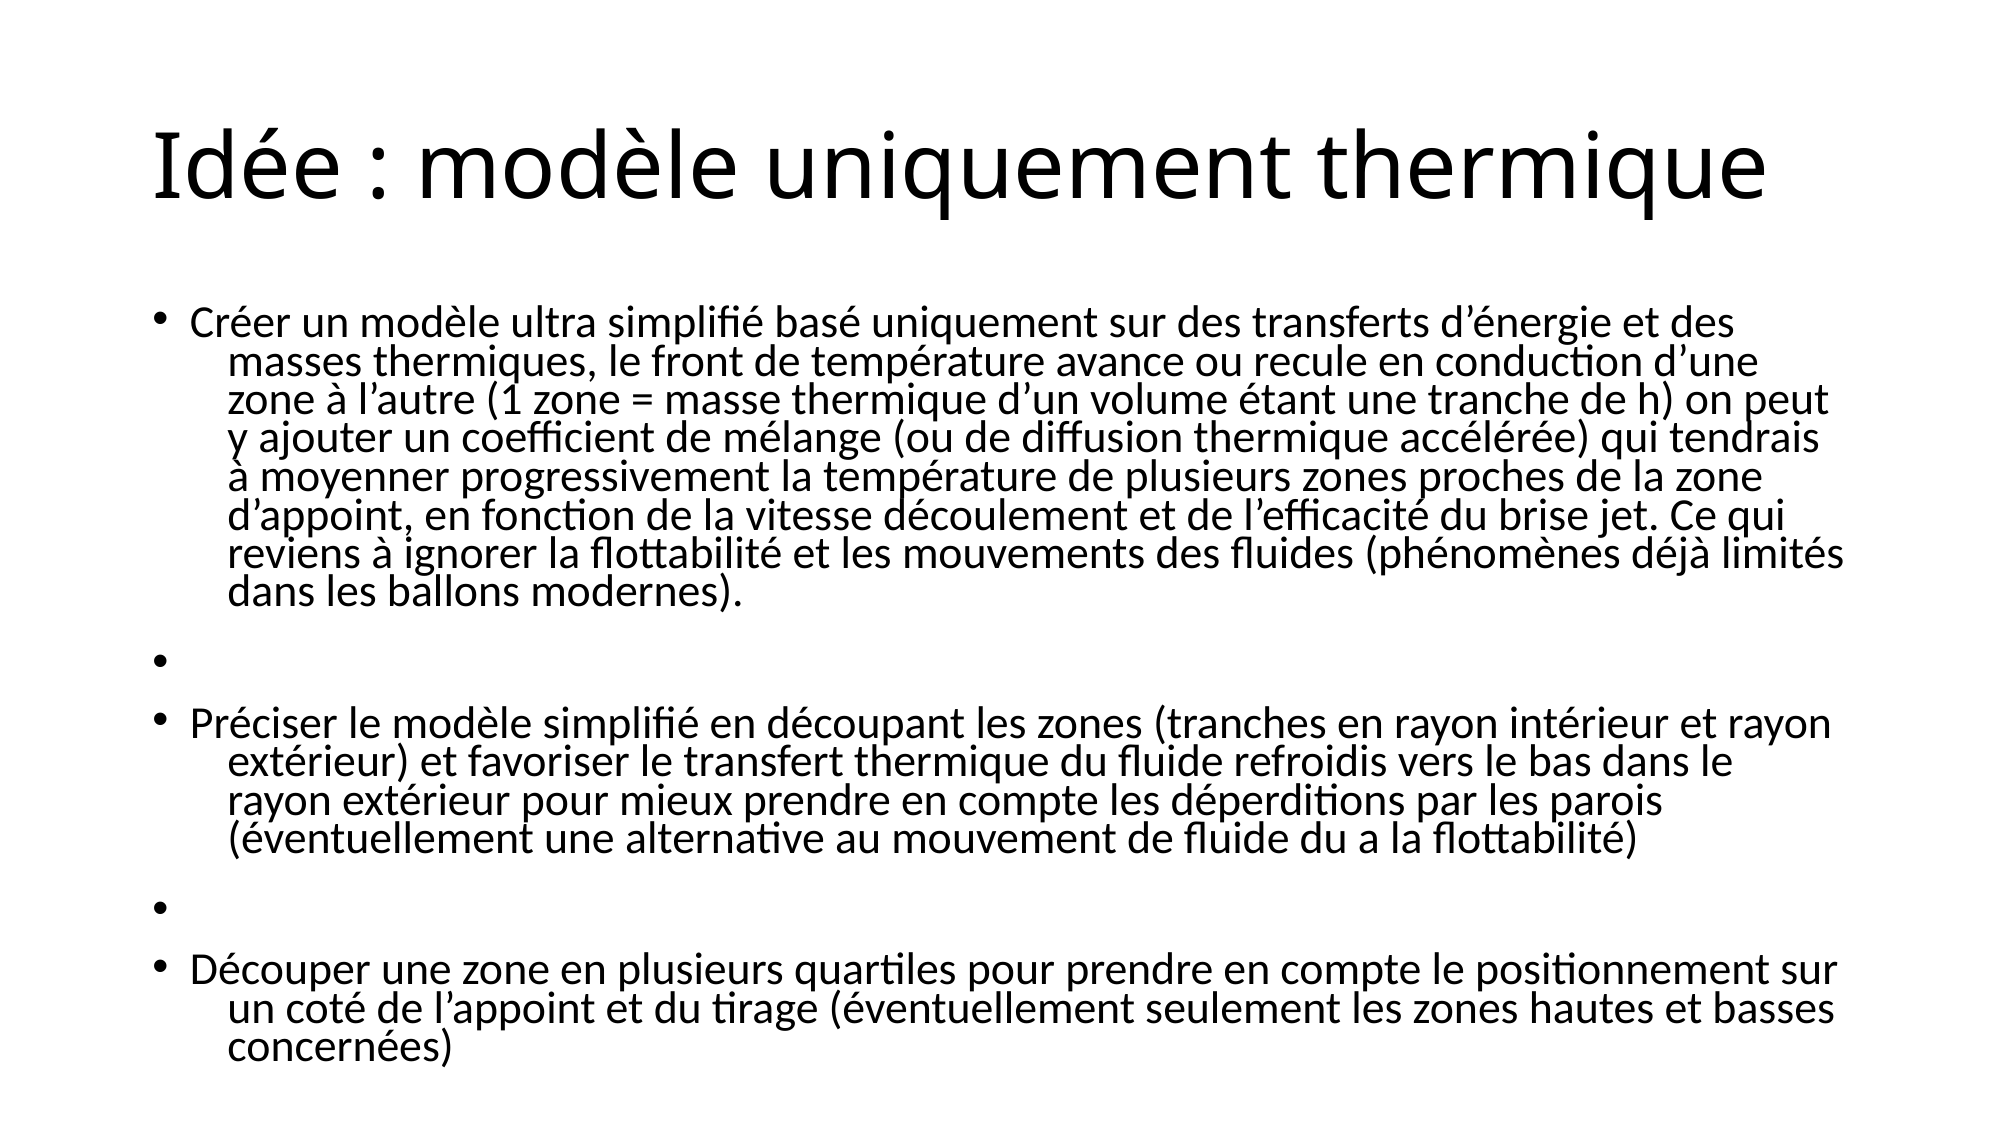

# Idée : modèle uniquement thermique
Créer un modèle ultra simplifié basé uniquement sur des transferts d’énergie et des masses thermiques, le front de température avance ou recule en conduction d’une zone à l’autre (1 zone = masse thermique d’un volume étant une tranche de h) on peut y ajouter un coefficient de mélange (ou de diffusion thermique accélérée) qui tendrais à moyenner progressivement la température de plusieurs zones proches de la zone d’appoint, en fonction de la vitesse découlement et de l’efficacité du brise jet. Ce qui reviens à ignorer la flottabilité et les mouvements des fluides (phénomènes déjà limités dans les ballons modernes).
Préciser le modèle simplifié en découpant les zones (tranches en rayon intérieur et rayon extérieur) et favoriser le transfert thermique du fluide refroidis vers le bas dans le rayon extérieur pour mieux prendre en compte les déperditions par les parois (éventuellement une alternative au mouvement de fluide du a la flottabilité)
Découper une zone en plusieurs quartiles pour prendre en compte le positionnement sur un coté de l’appoint et du tirage (éventuellement seulement les zones hautes et basses concernées)